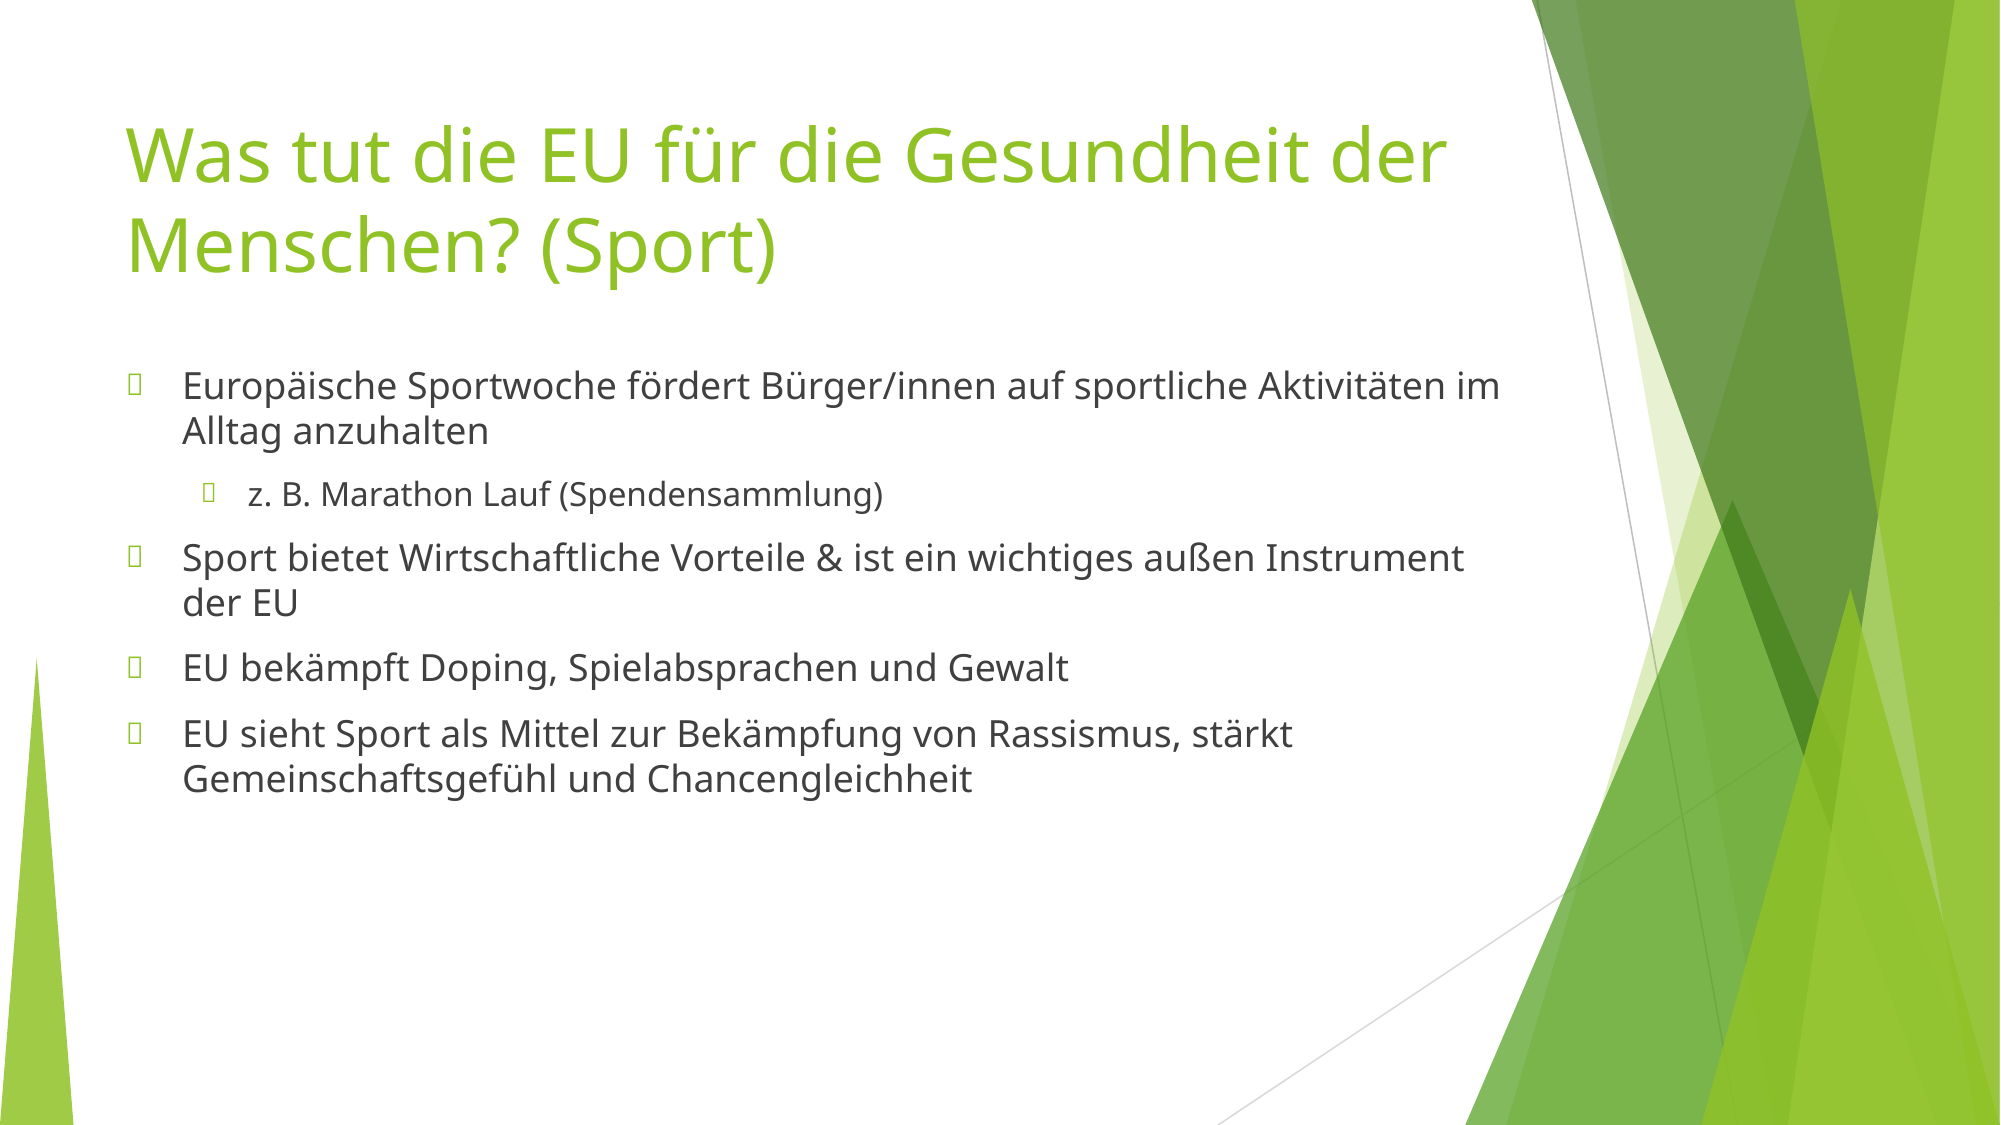

# Was tut die EU für die Gesundheit der Menschen? (Sport)
Europäische Sportwoche fördert Bürger/innen auf sportliche Aktivitäten im Alltag anzuhalten
z. B. Marathon Lauf (Spendensammlung)
Sport bietet Wirtschaftliche Vorteile & ist ein wichtiges außen Instrument der EU
EU bekämpft Doping, Spielabsprachen und Gewalt
EU sieht Sport als Mittel zur Bekämpfung von Rassismus, stärkt Gemeinschaftsgefühl und Chancengleichheit